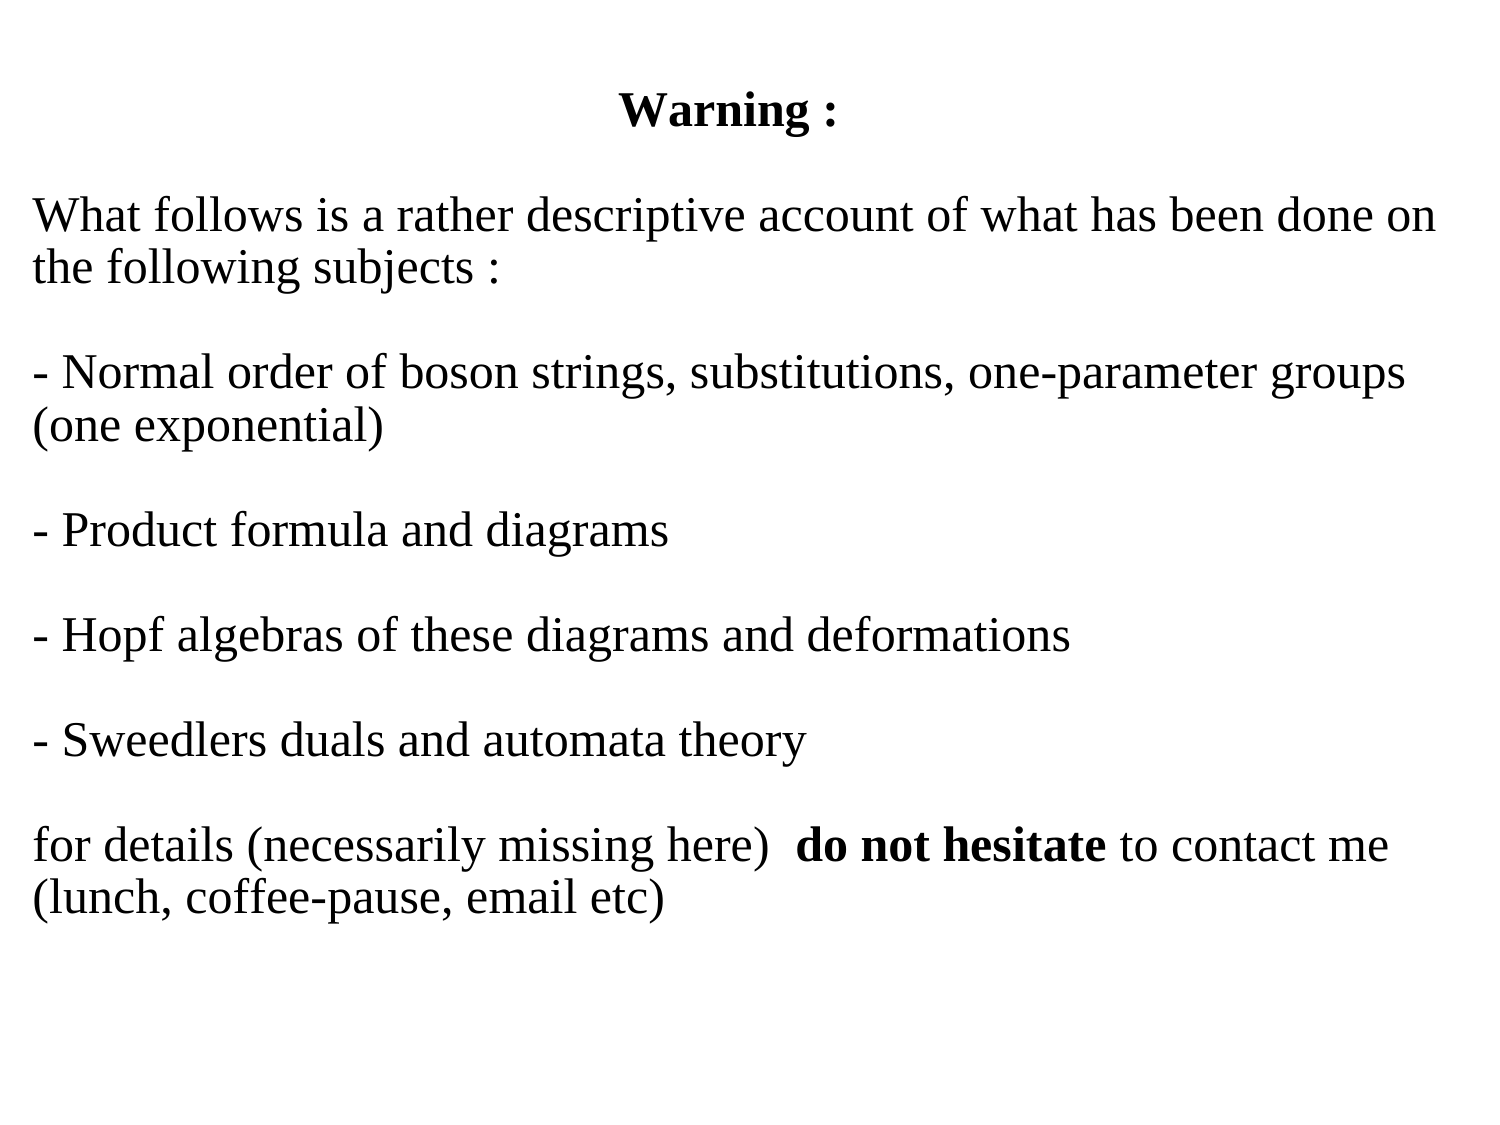

Warning :
What follows is a rather descriptive account of what has been done on the following subjects :
- Normal order of boson strings, substitutions, one-parameter groups (one exponential)
- Product formula and diagrams
- Hopf algebras of these diagrams and deformations
- Sweedlers duals and automata theory
for details (necessarily missing here) do not hesitate to contact me
(lunch, coffee-pause, email etc)